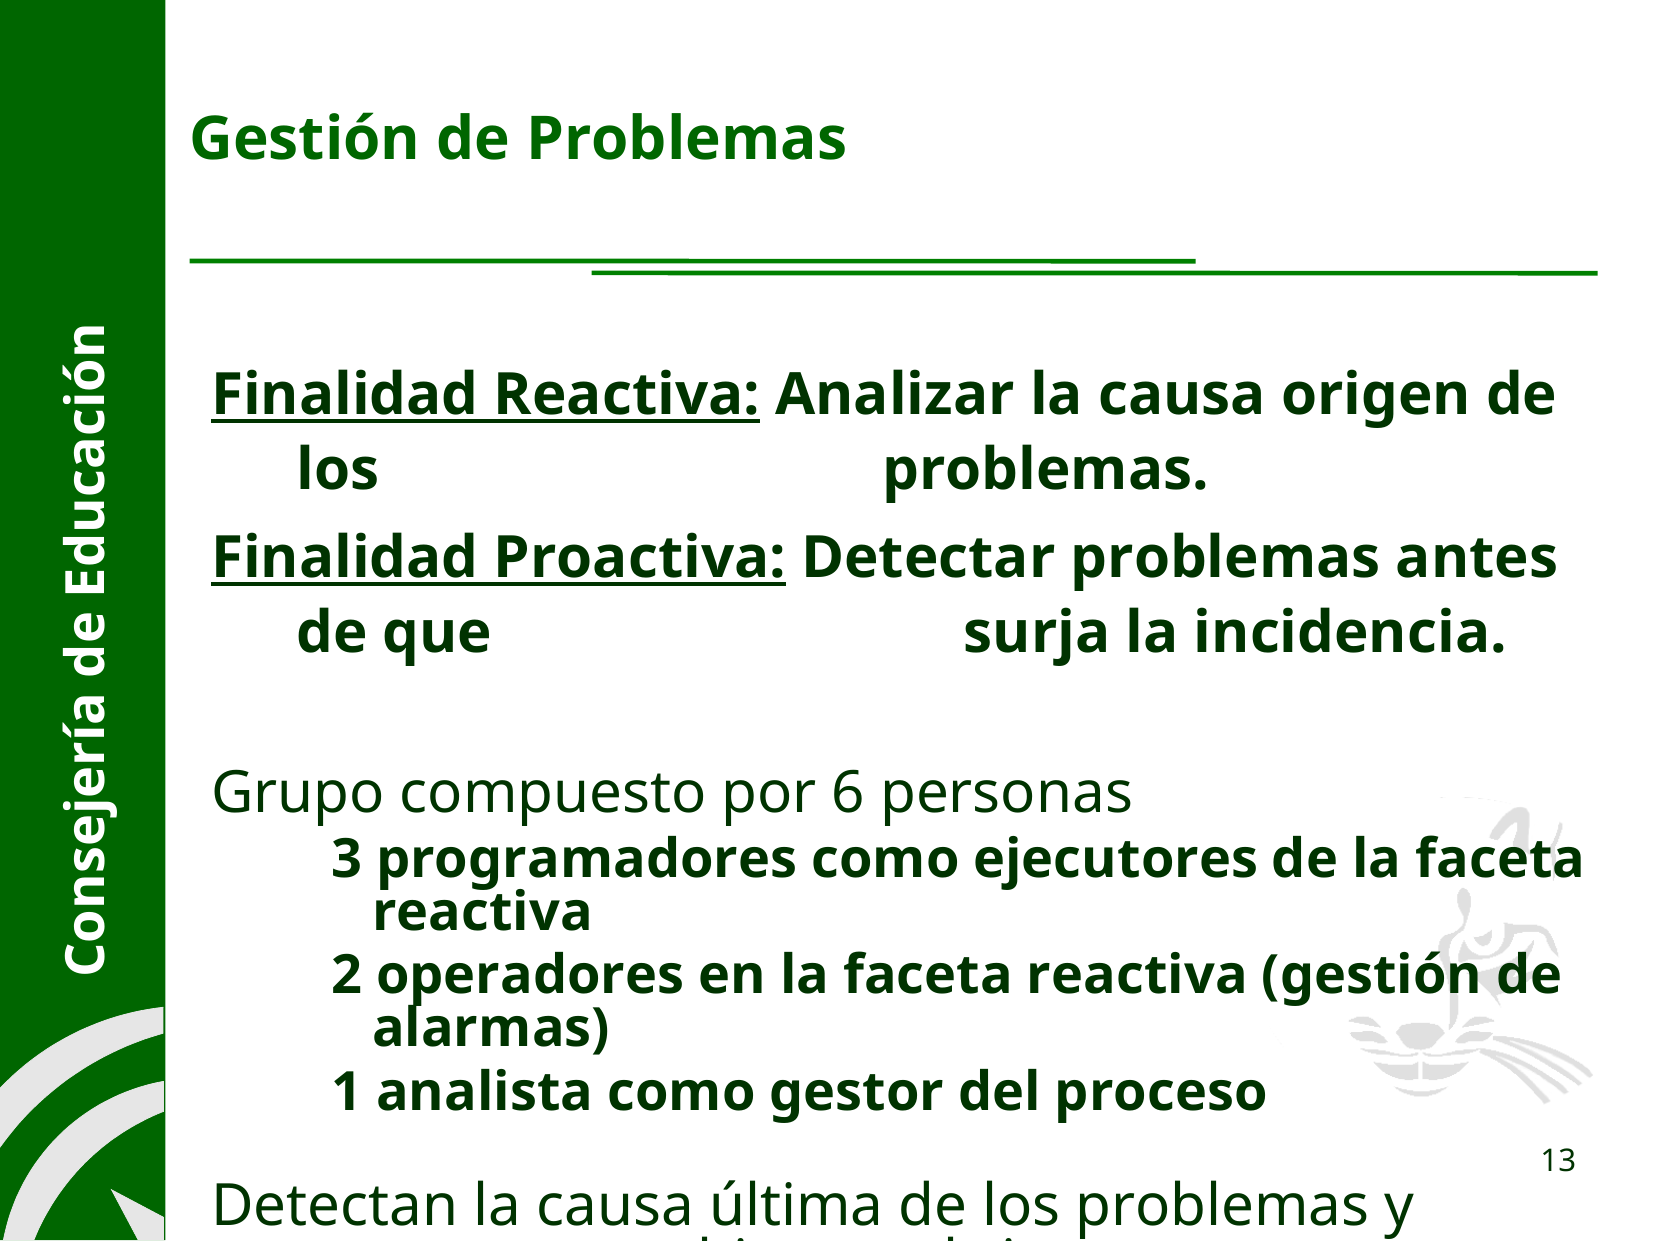

# Gestión de Problemas
Finalidad Reactiva: Analizar la causa origen de los 		 problemas.
Finalidad Proactiva: Detectar problemas antes de que surja la incidencia.
Grupo compuesto por 6 personas
3 programadores como ejecutores de la faceta reactiva
2 operadores en la faceta reactiva (gestión de alarmas)
1 analista como gestor del proceso
Detectan la causa última de los problemas y proponen cambios en el sistema para subsanarlos
Gestión de las alarmas
13